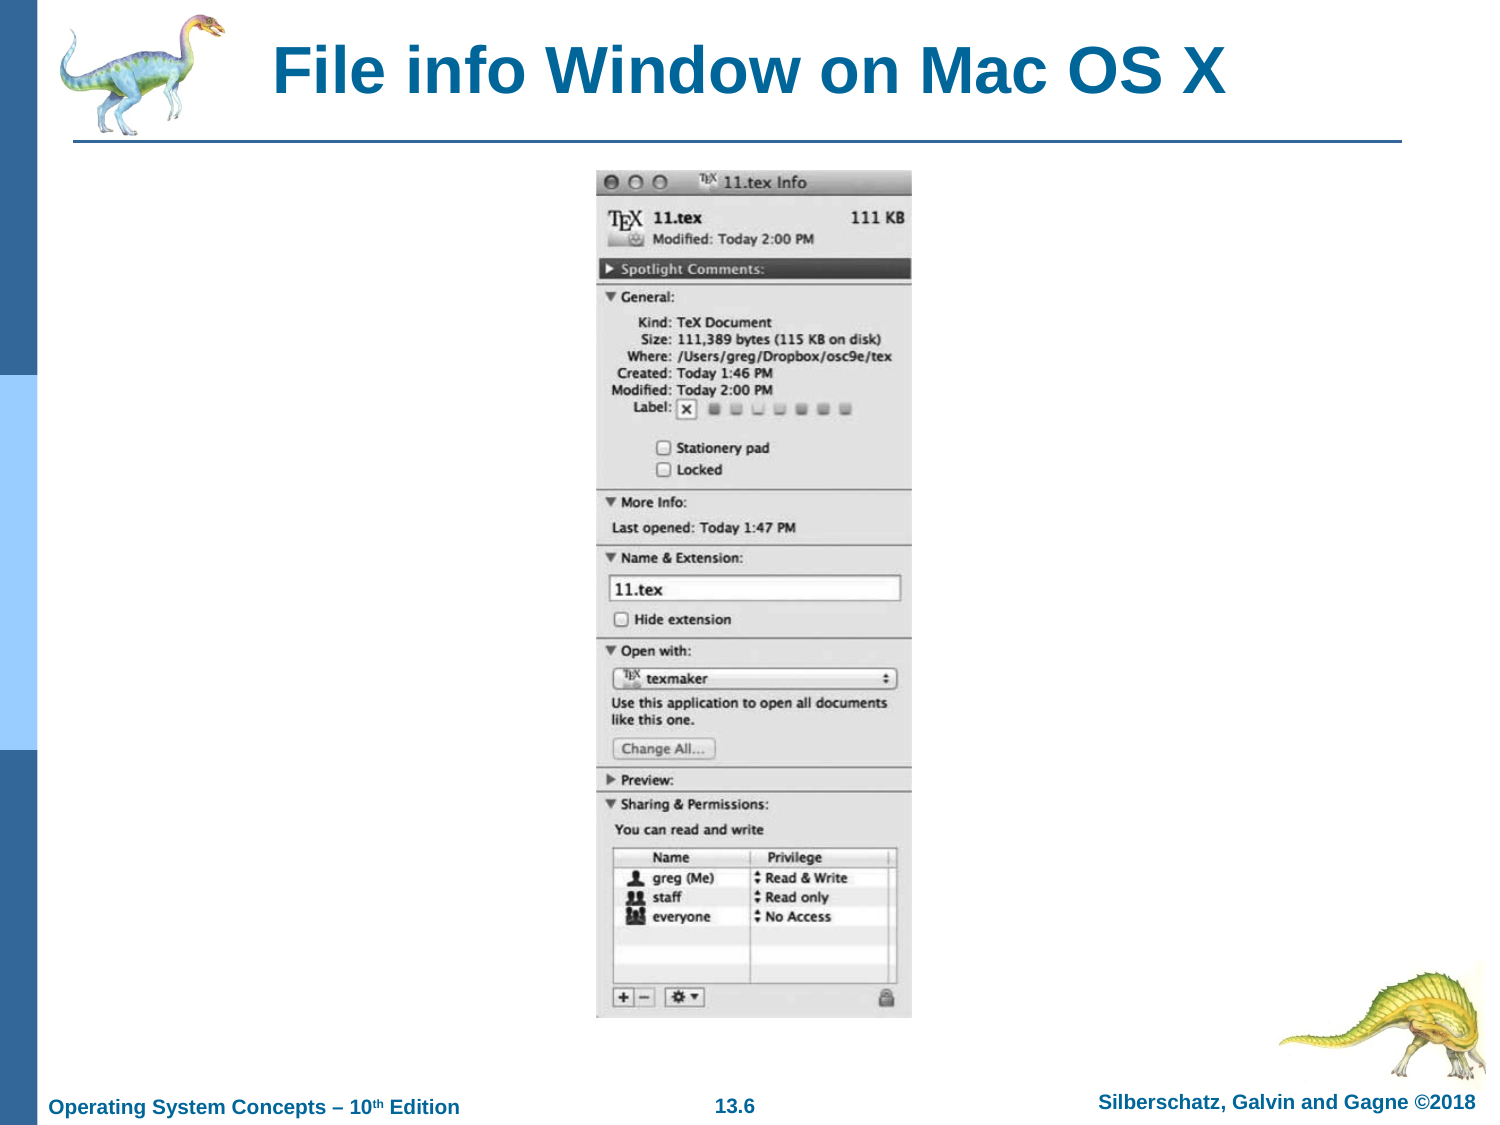

# File info Window on Mac OS X